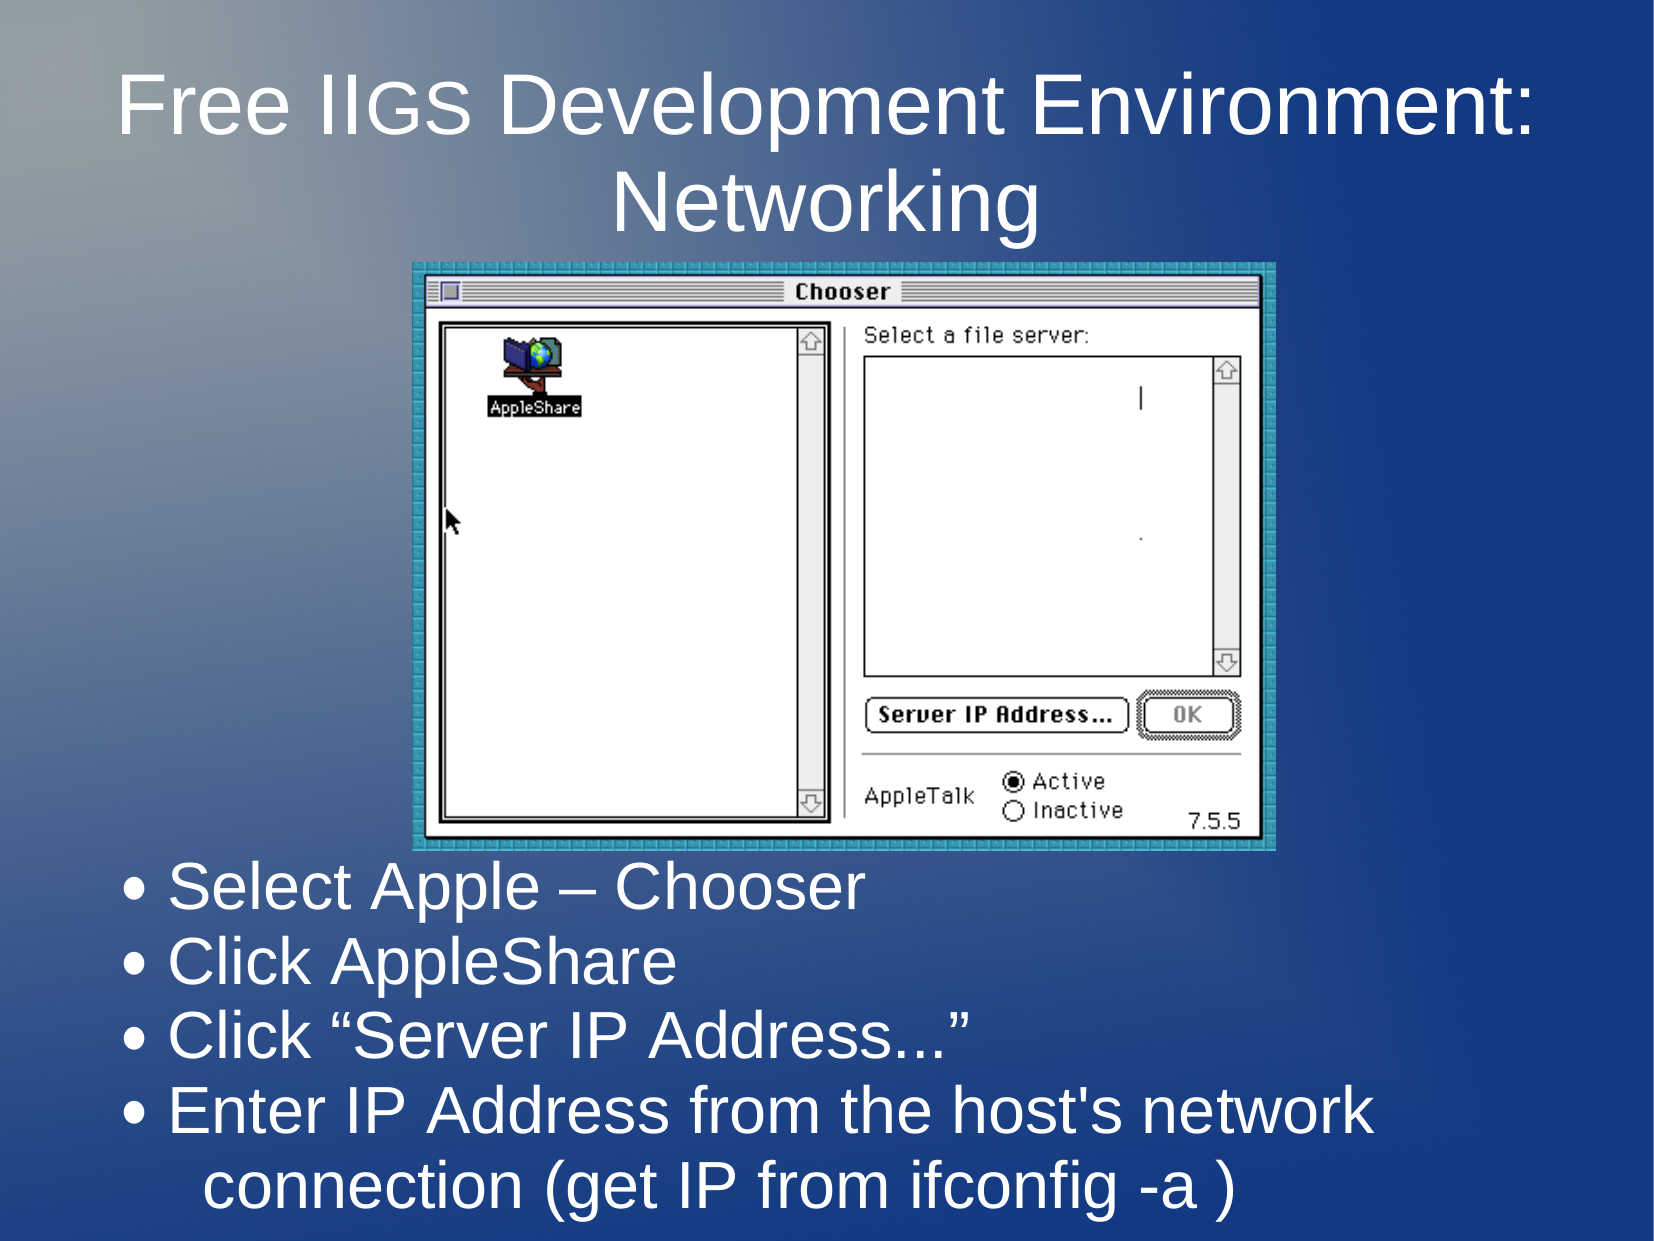

# Free IIGS Development Environment: Networking
Select Apple – Chooser
Click AppleShare
Click “Server IP Address...”
Enter IP Address from the host's network connection (get IP from ifconfig -a )